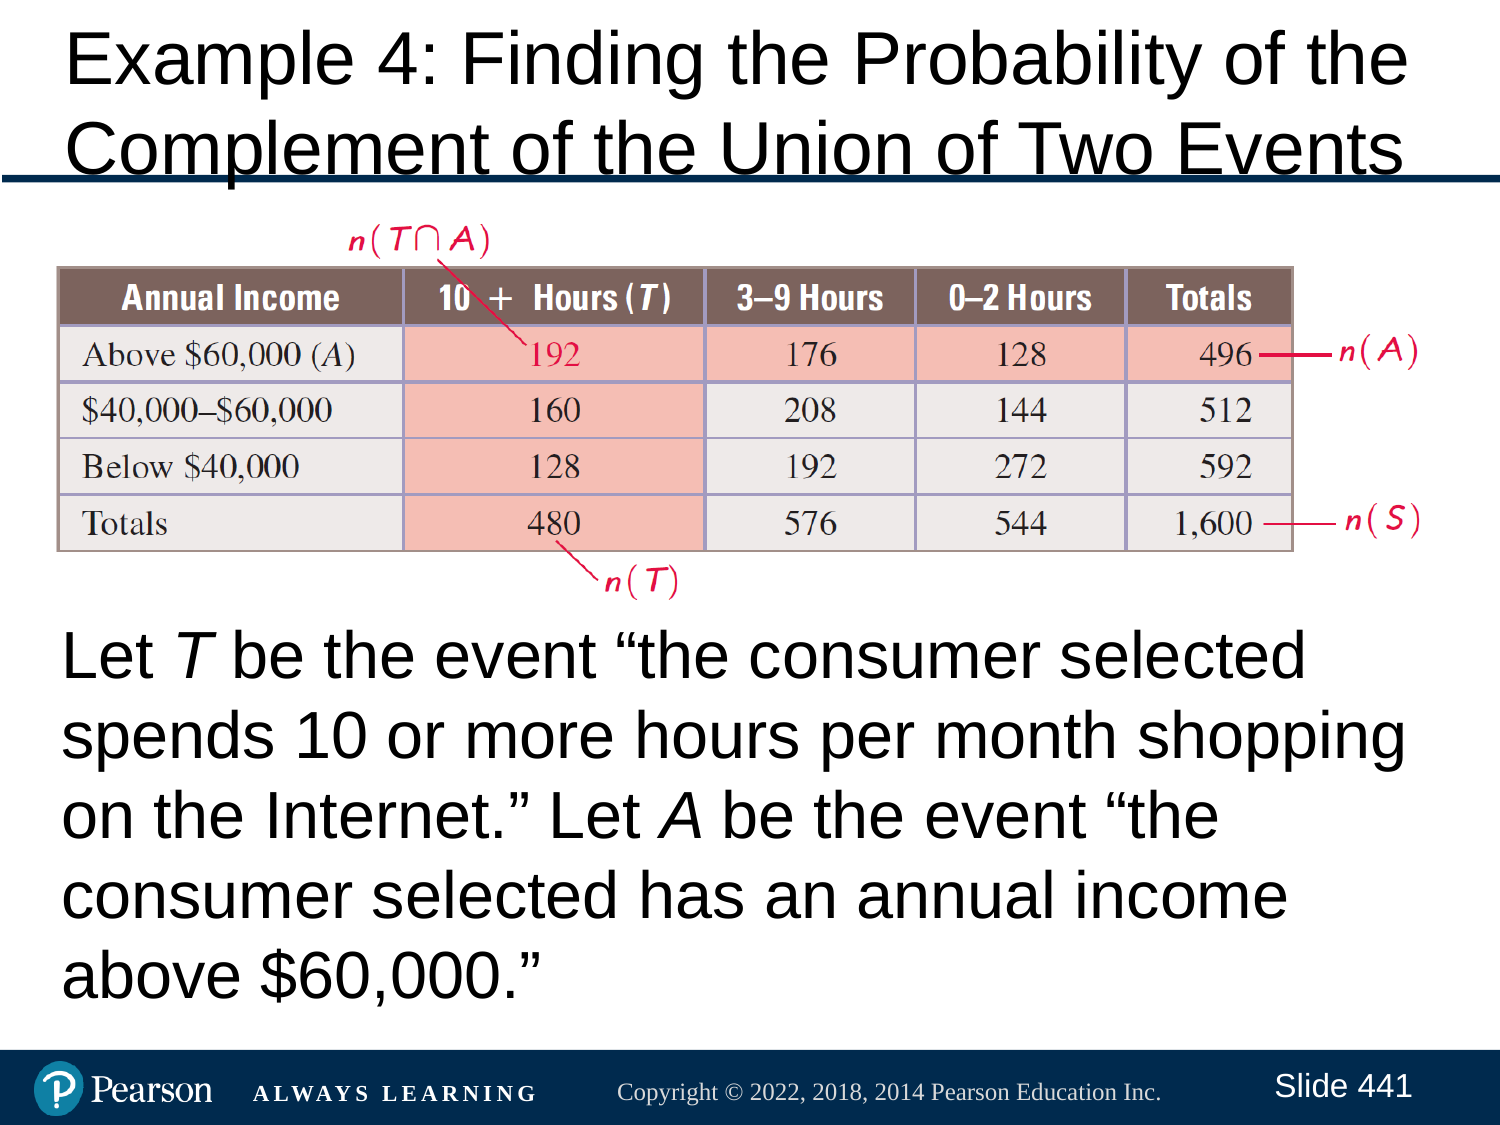

# Example 4: Finding the Probability of the Complement of the Union of Two Events
Let T be the event “the consumer selected spends 10 or more hours per month shopping on the Internet.” Let A be the event “the consumer selected has an annual income above $60,000.”